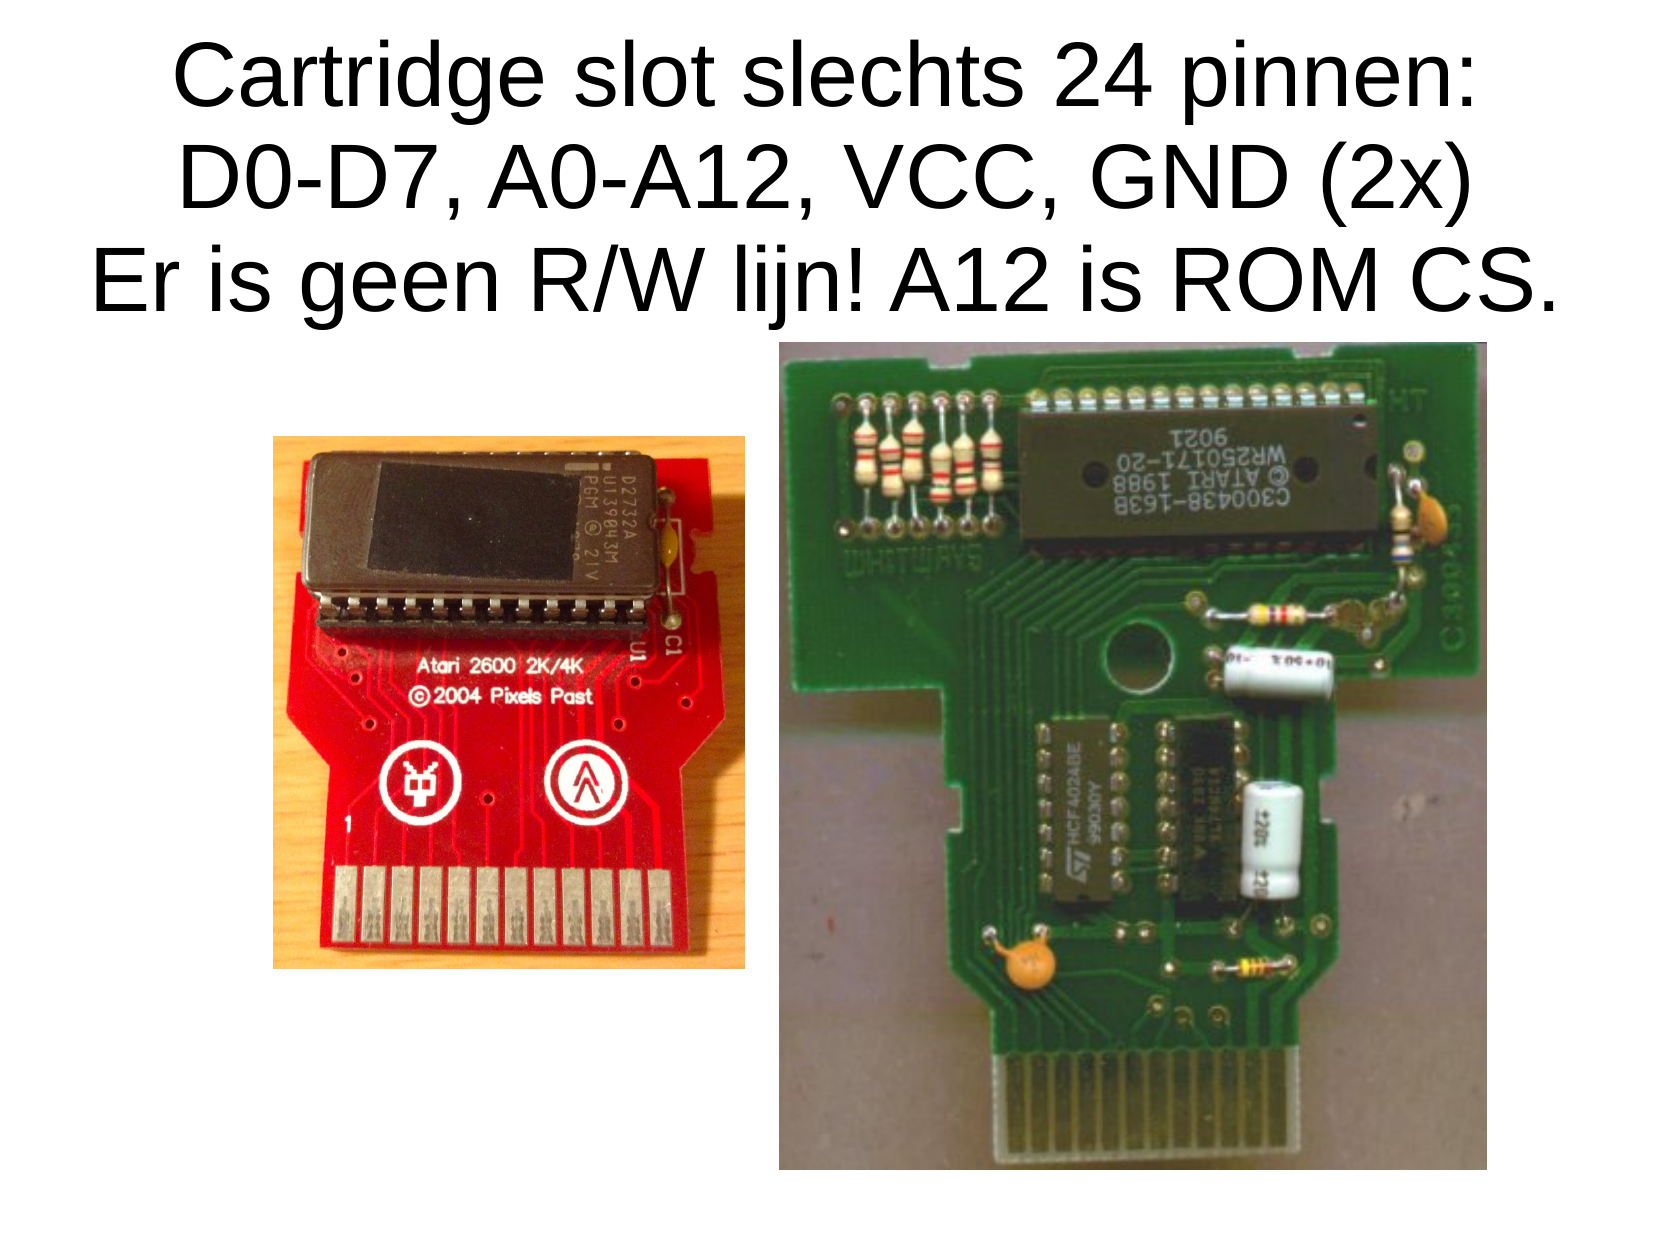

# Cartridge slot slechts 24 pinnen: D0-D7, A0-A12, VCC, GND (2x) Er is geen R/W lijn! A12 is ROM CS.